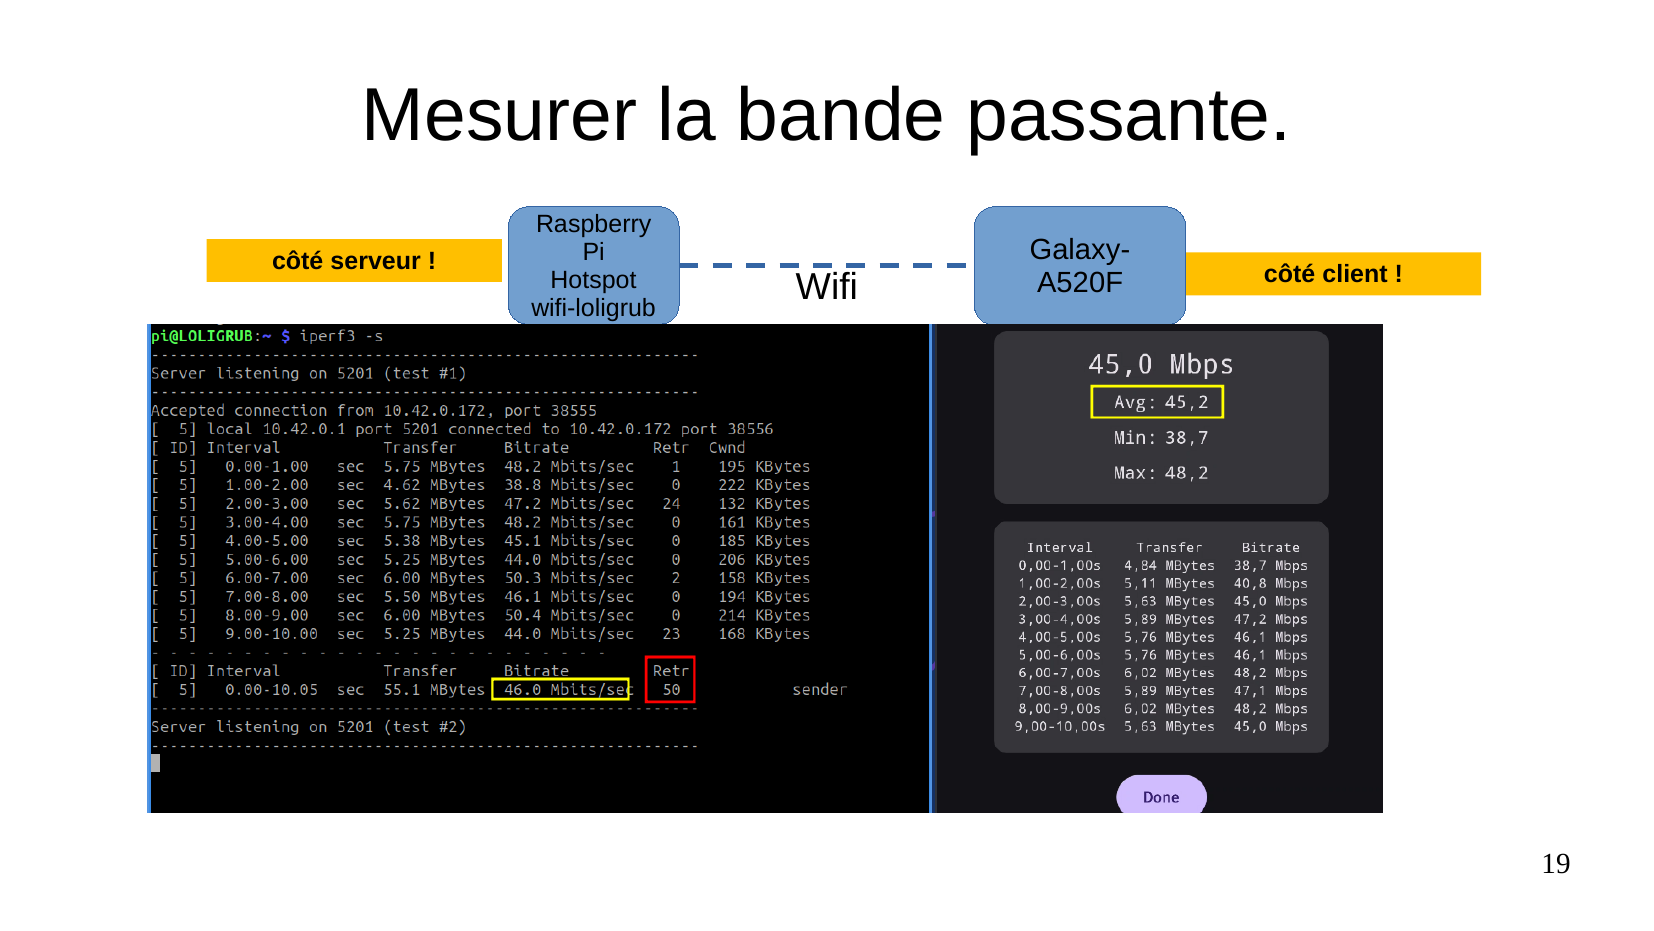

# Mesurer la bande passante.
RaspberryPi
Hotspot
wifi-loligrub
Galaxy-A520F
côté serveur !
côté client !
19